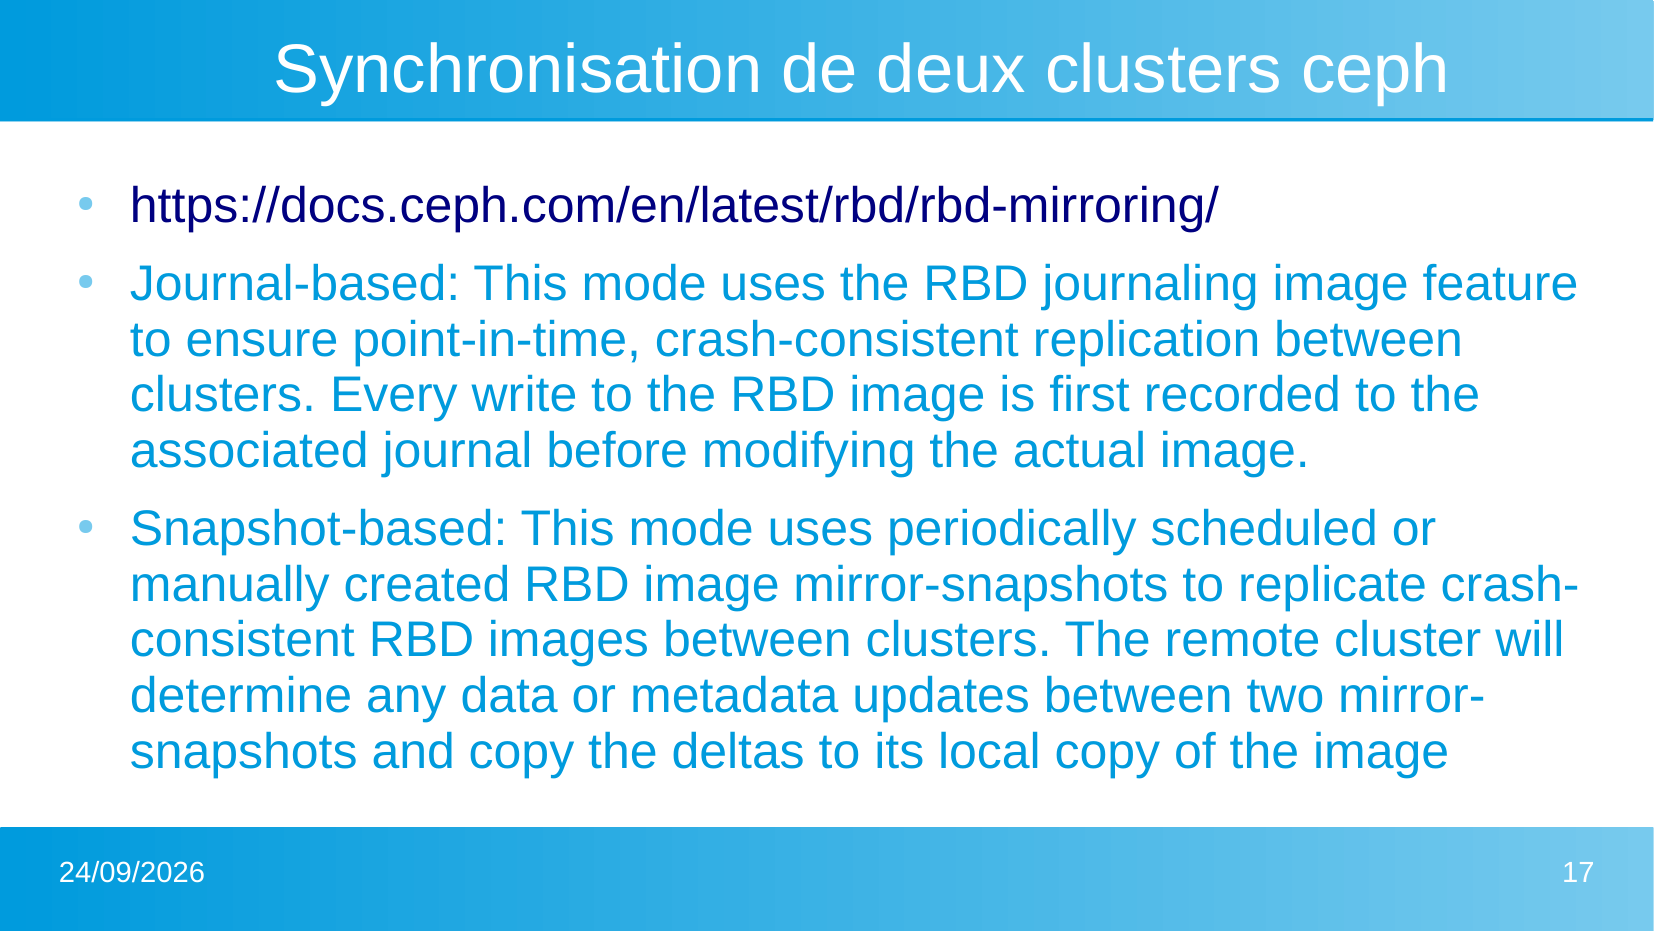

# Synchronisation de deux clusters ceph
https://docs.ceph.com/en/latest/rbd/rbd-mirroring/
Journal-based: This mode uses the RBD journaling image feature to ensure point-in-time, crash-consistent replication between clusters. Every write to the RBD image is first recorded to the associated journal before modifying the actual image.
Snapshot-based: This mode uses periodically scheduled or manually created RBD image mirror-snapshots to replicate crash-consistent RBD images between clusters. The remote cluster will determine any data or metadata updates between two mirror-snapshots and copy the deltas to its local copy of the image
17